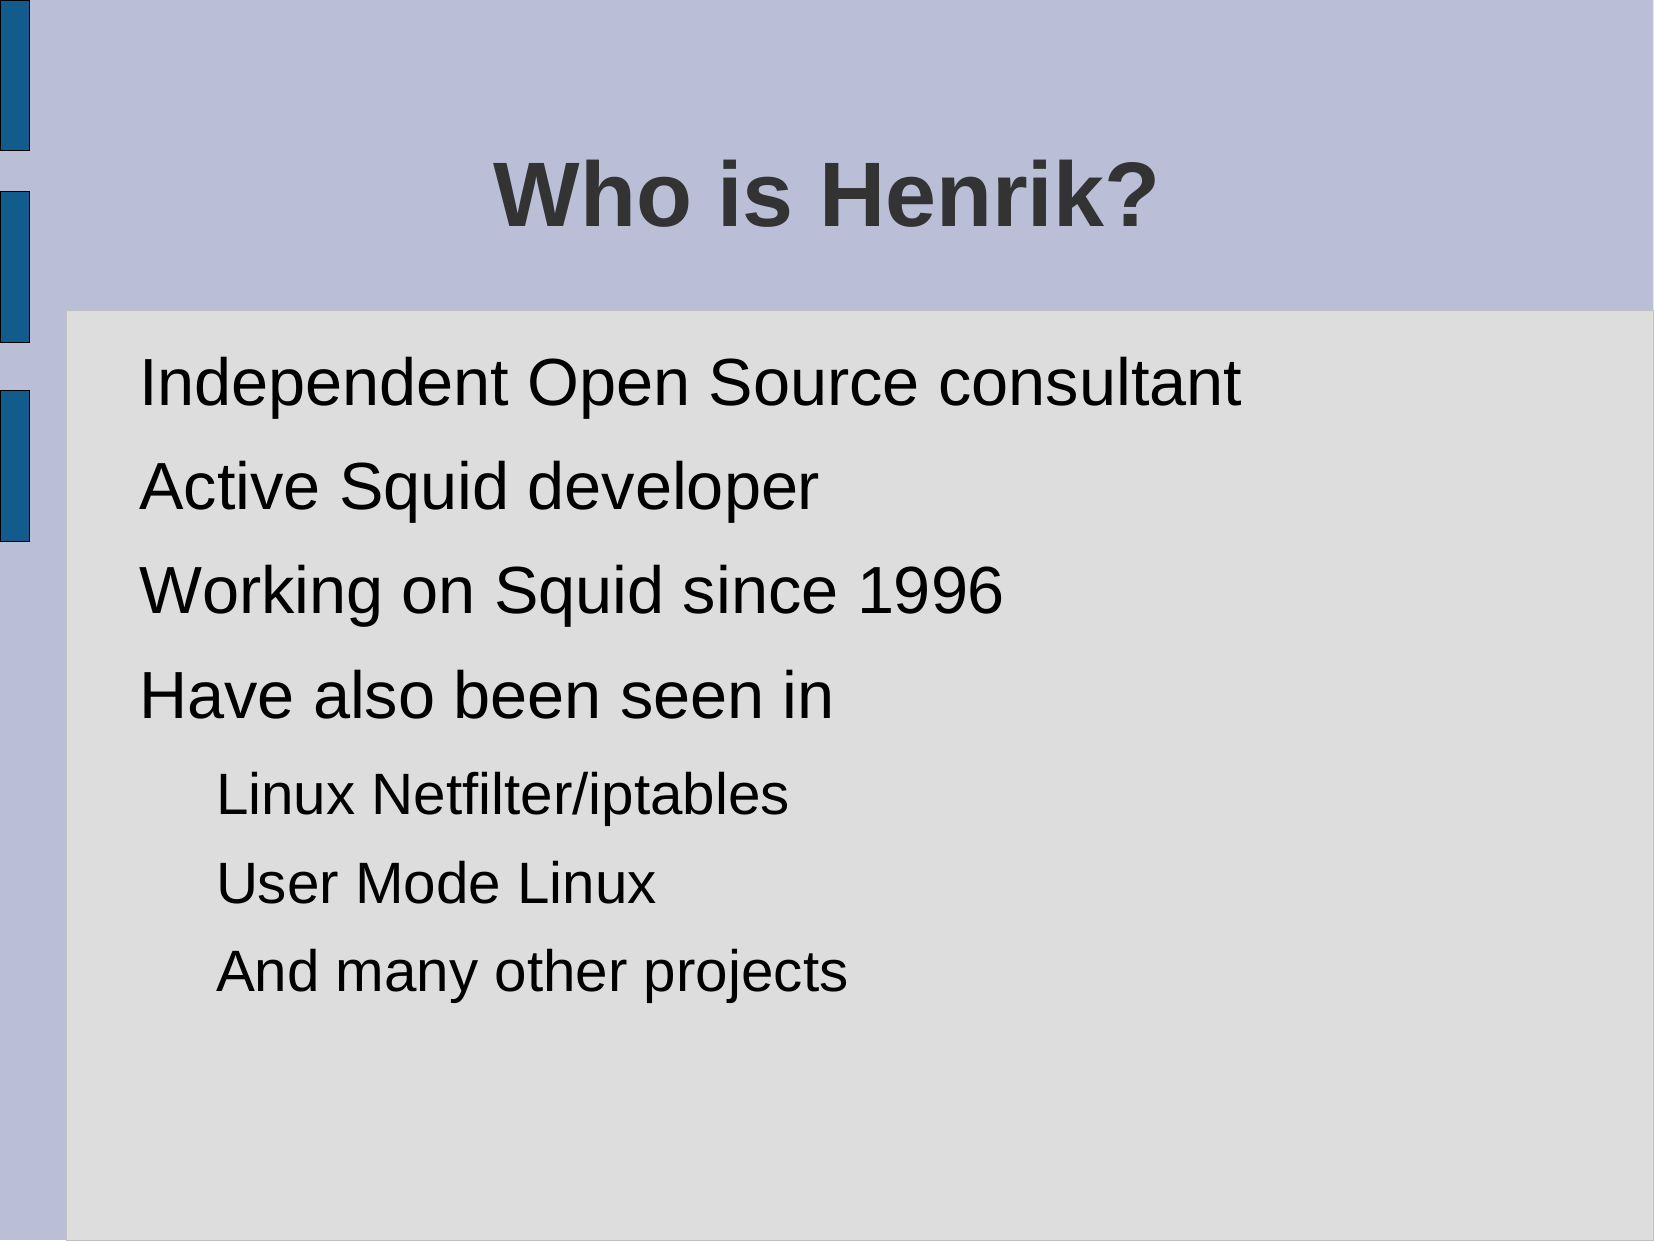

# Who is Henrik?
Independent Open Source consultant
Active Squid developer
Working on Squid since 1996
Have also been seen in
Linux Netfilter/iptables
User Mode Linux
And many other projects